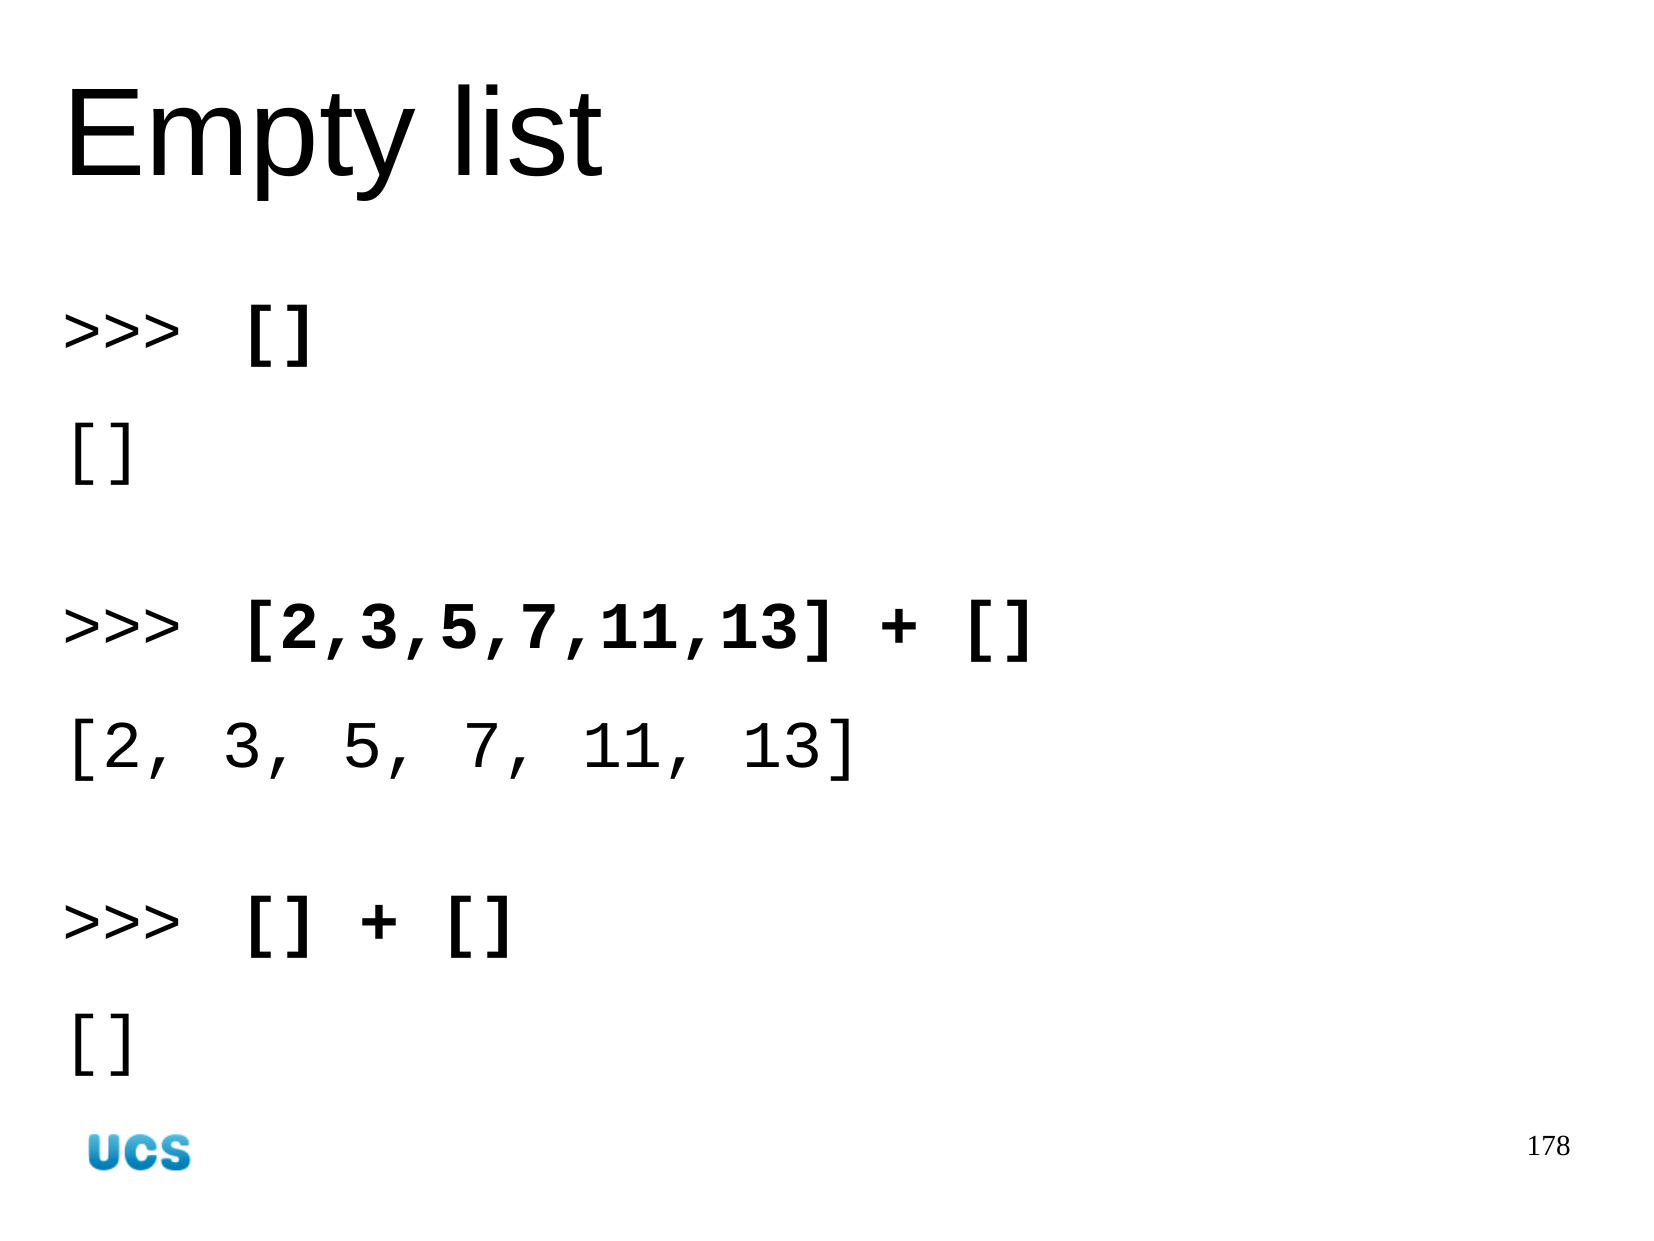

Empty list
>>>
[]
[]
>>>
[2,3,5,7,11,13] + []
[2, 3, 5, 7, 11, 13]
>>>
[] + []
[]
178